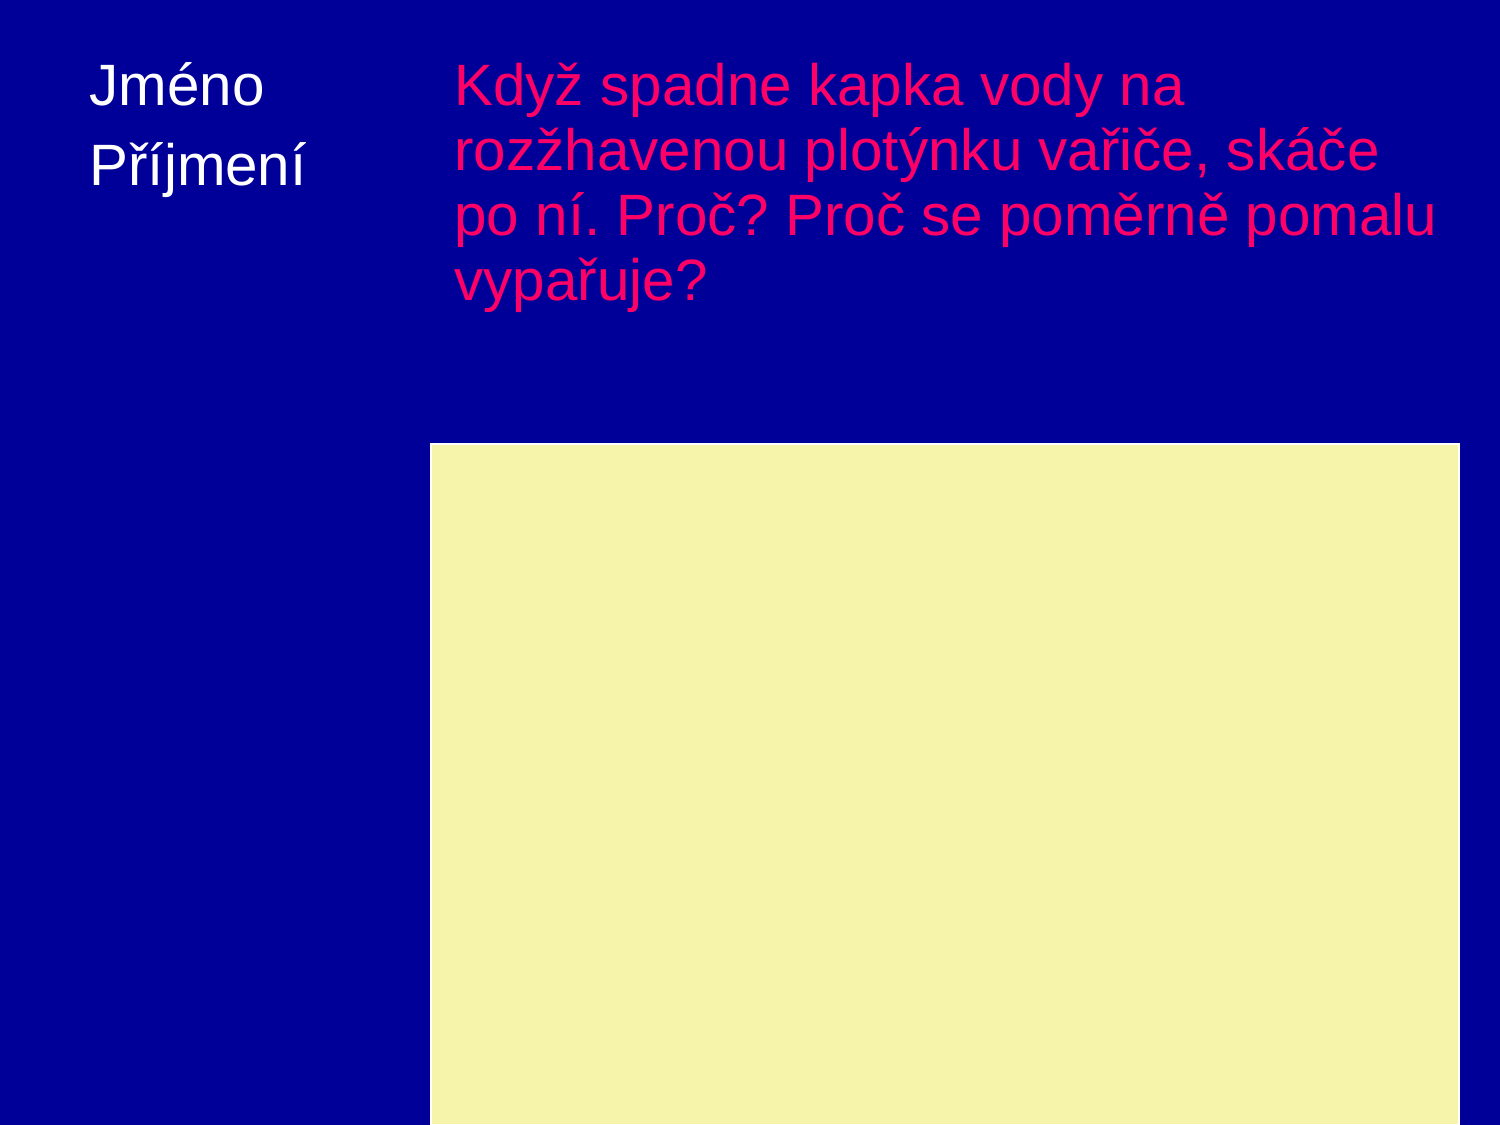

Jméno
Příjmení
Když spadne kapka vody na rozžhavenou plotýnku vařiče, skáče po ní. Proč? Proč se poměrně pomalu vypařuje?
Pod kapkou se vytvoří vrstvička páry, která ji
nadzvedává a současně tepelně izoluje od
zahřáté plochy vařiče.